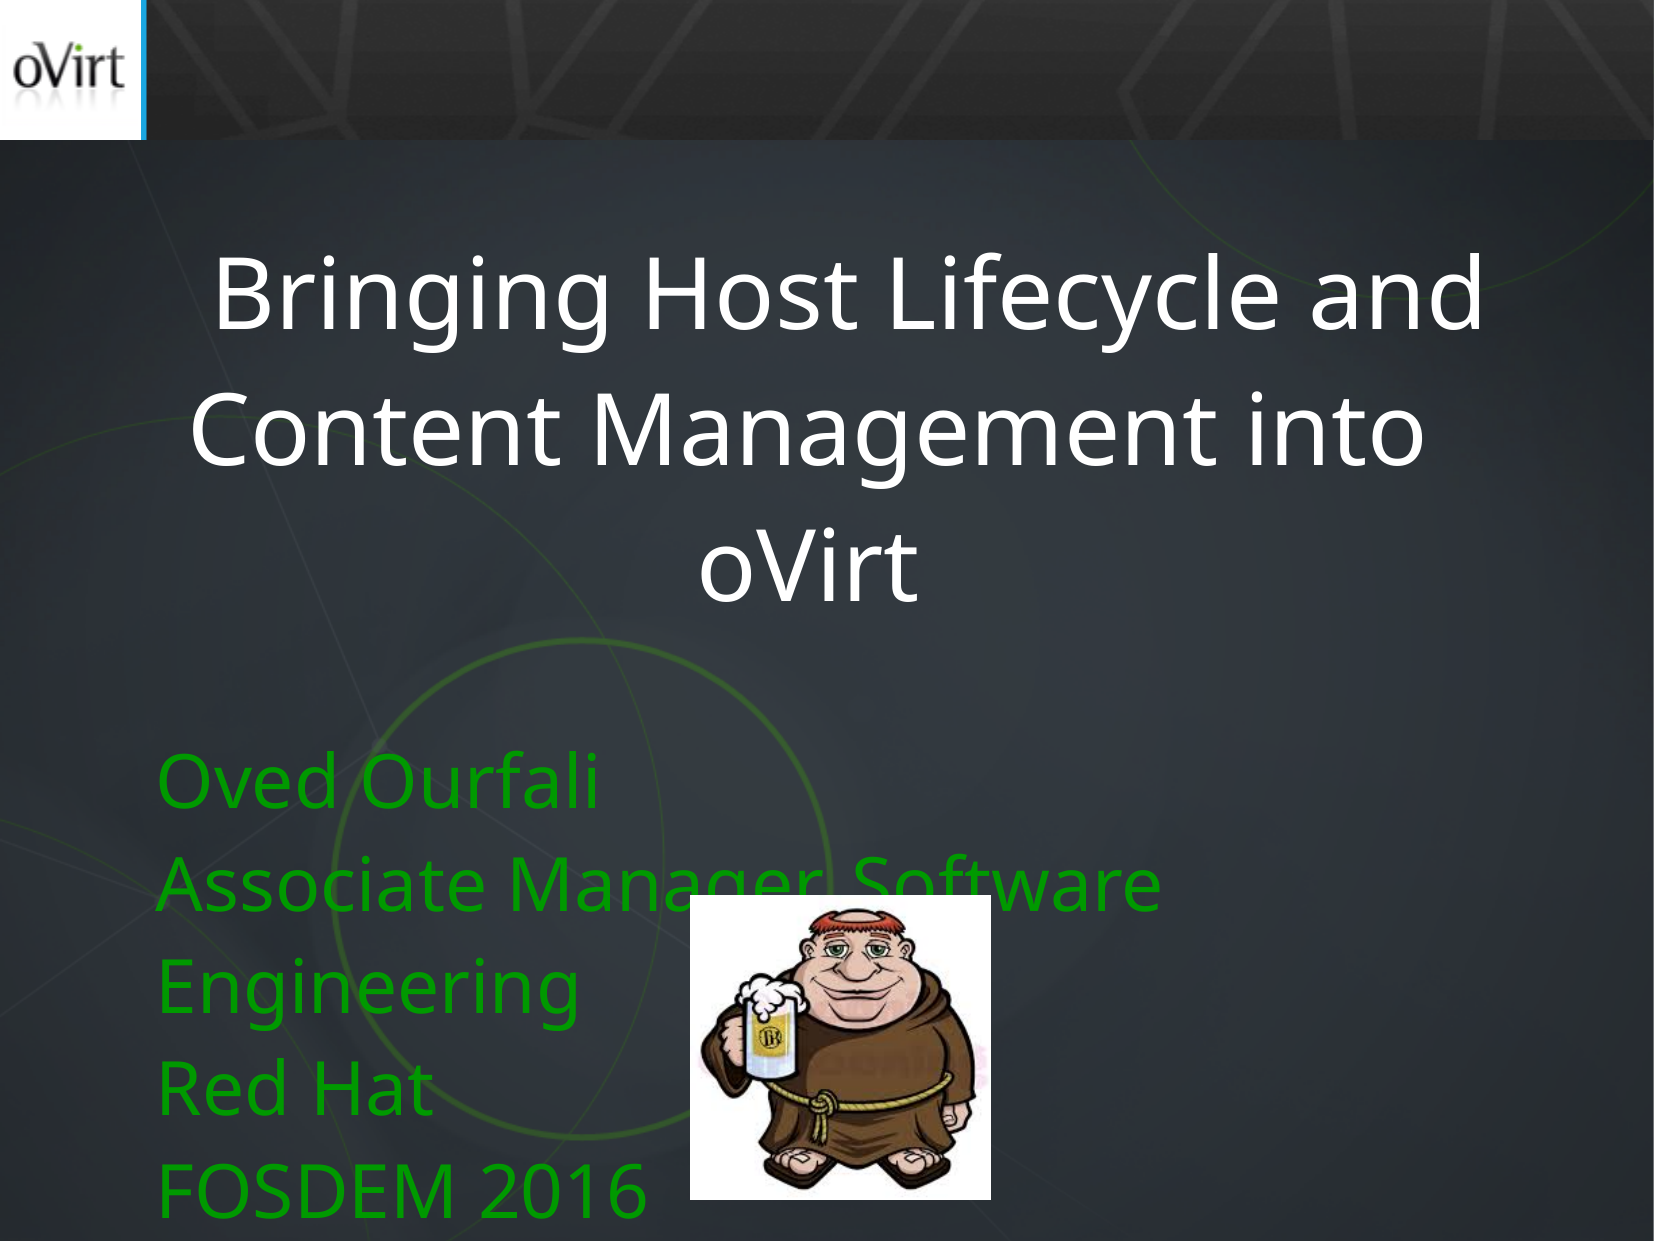

Bringing Host Lifecycle and Content Management into oVirt
Oved Ourfali
Associate Manager, Software Engineering
Red Hat
FOSDEM 2016